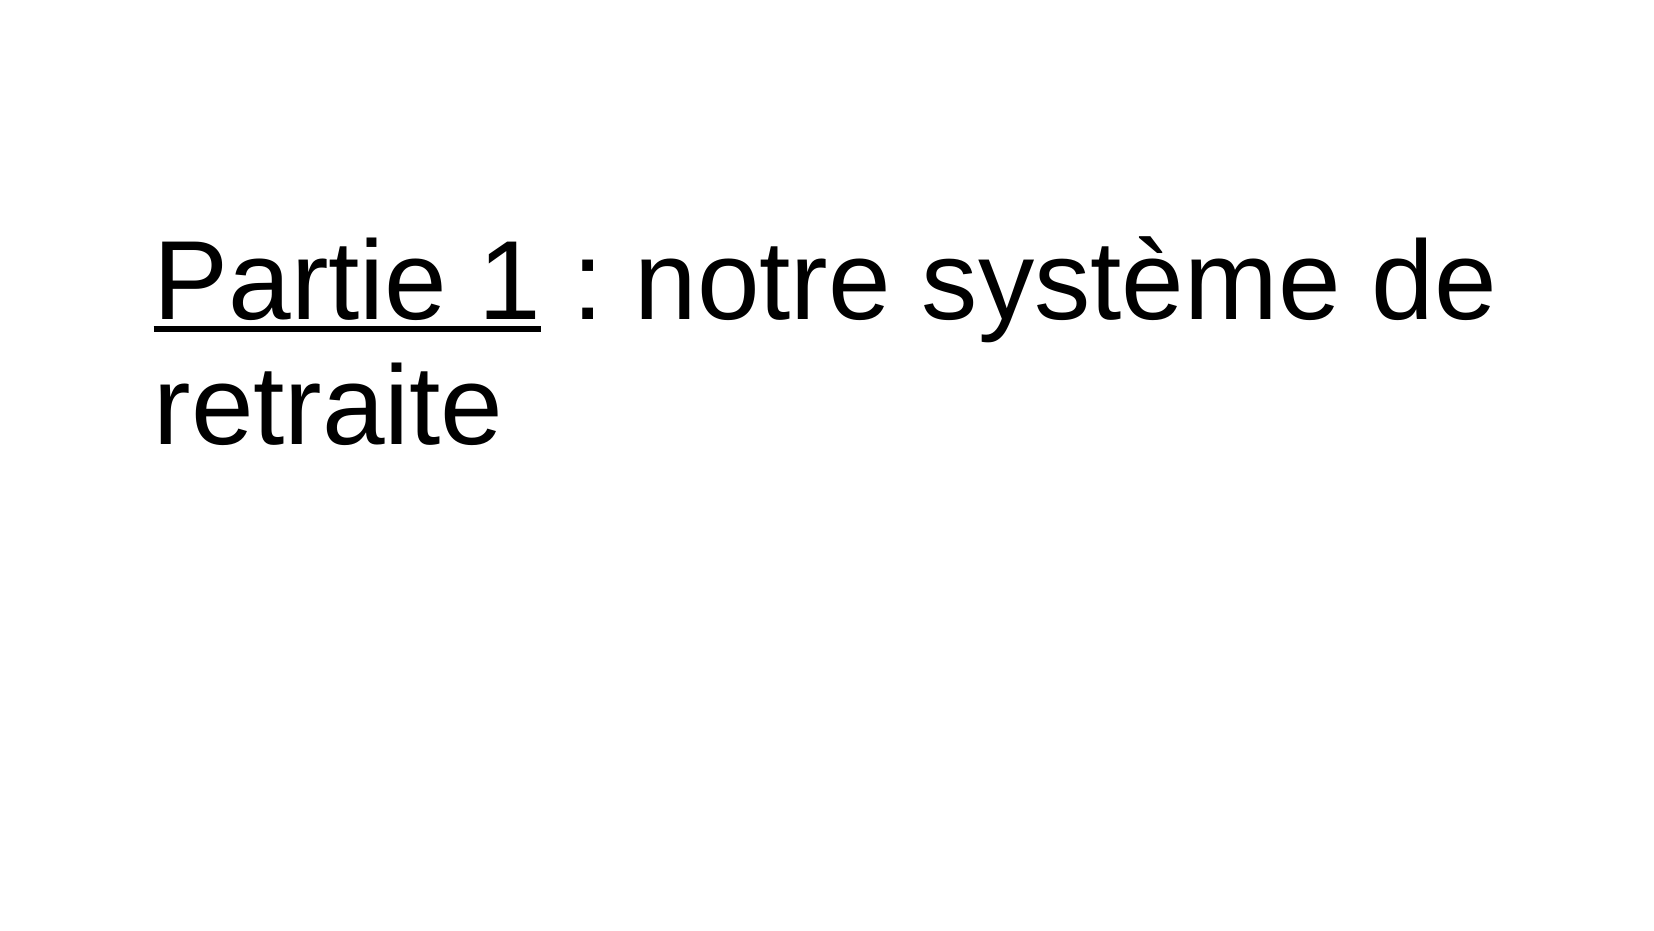

# Partie 1 : notre système de retraite